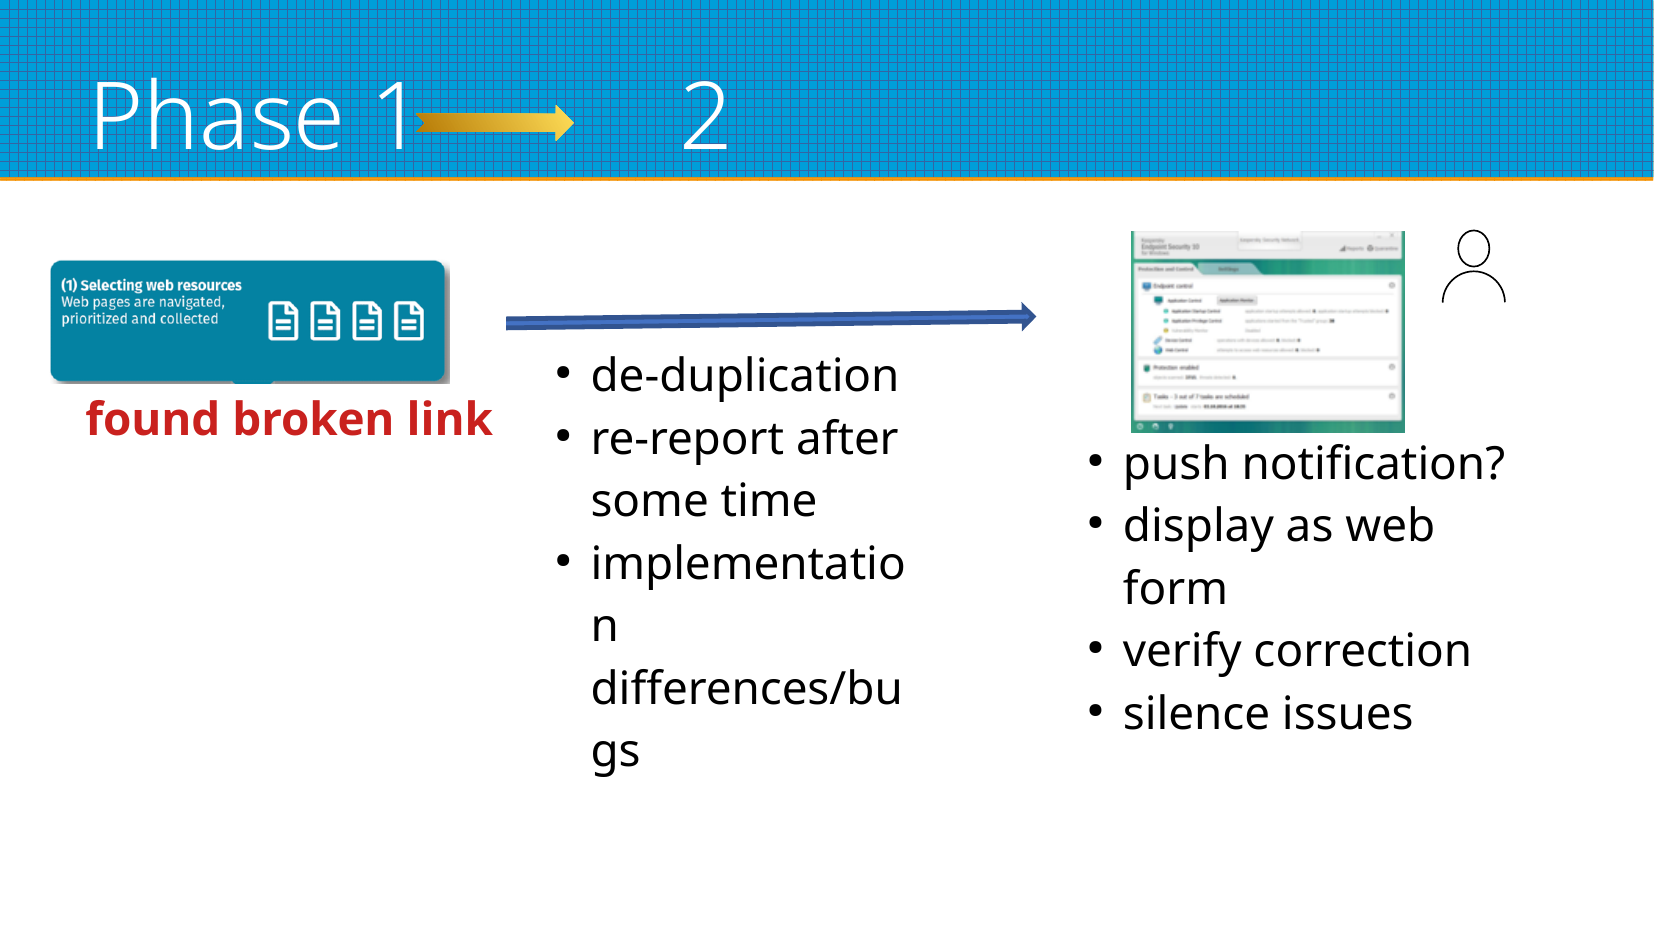

# Phase 1				2
de-duplication
re-report after some time
implementation differences/bugs
found broken link
push notification?
display as web form
verify correction
silence issues